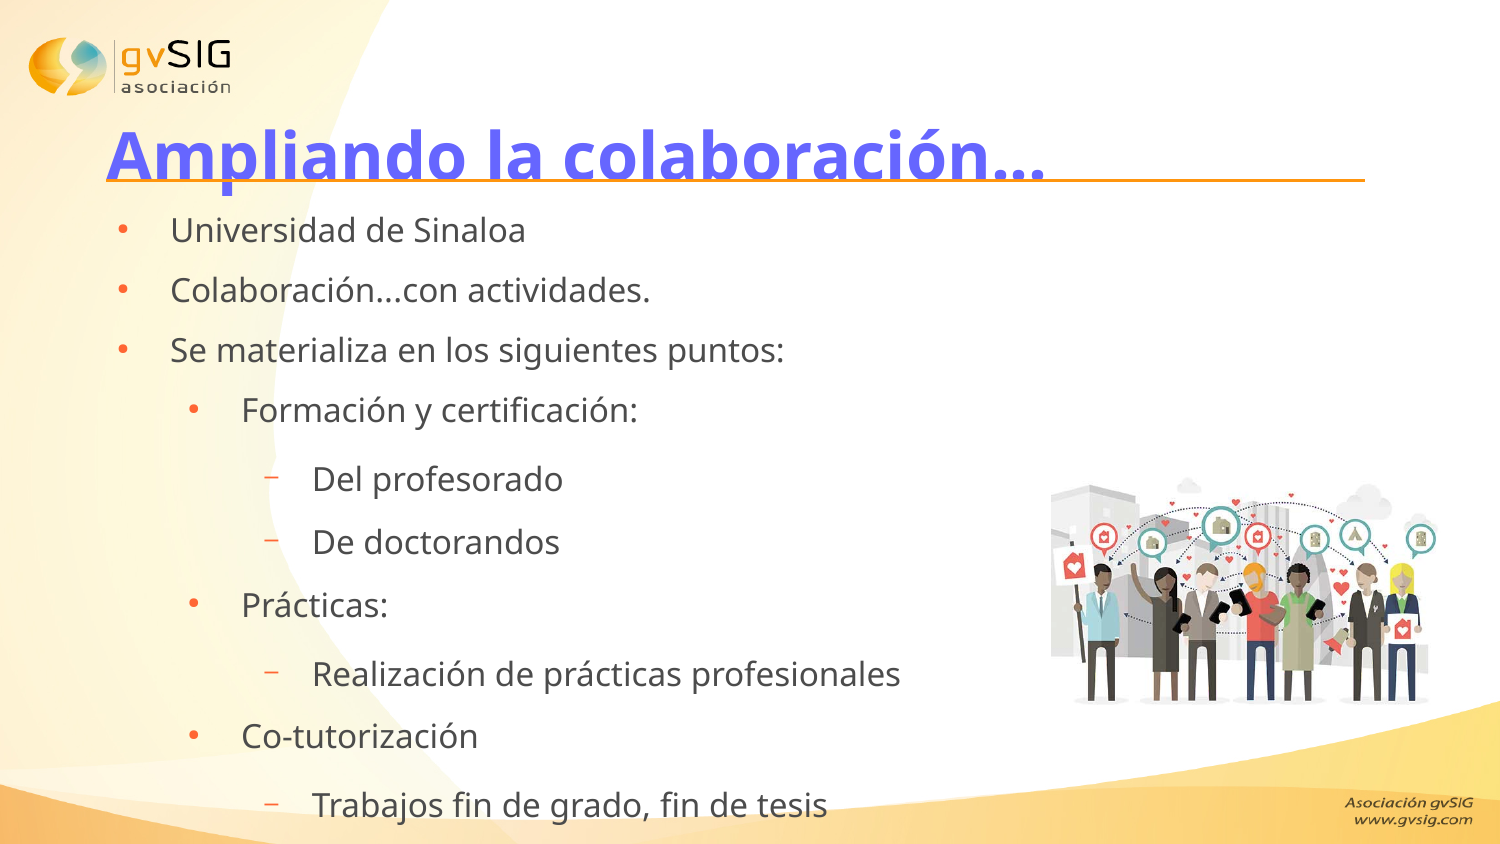

# Ampliando la colaboración...
Universidad de Sinaloa
Colaboración...con actividades.
Se materializa en los siguientes puntos:
Formación y certificación:
Del profesorado
De doctorandos
Prácticas:
Realización de prácticas profesionales
Co-tutorización
Trabajos fin de grado, fin de tesis
Proyectos de investigación